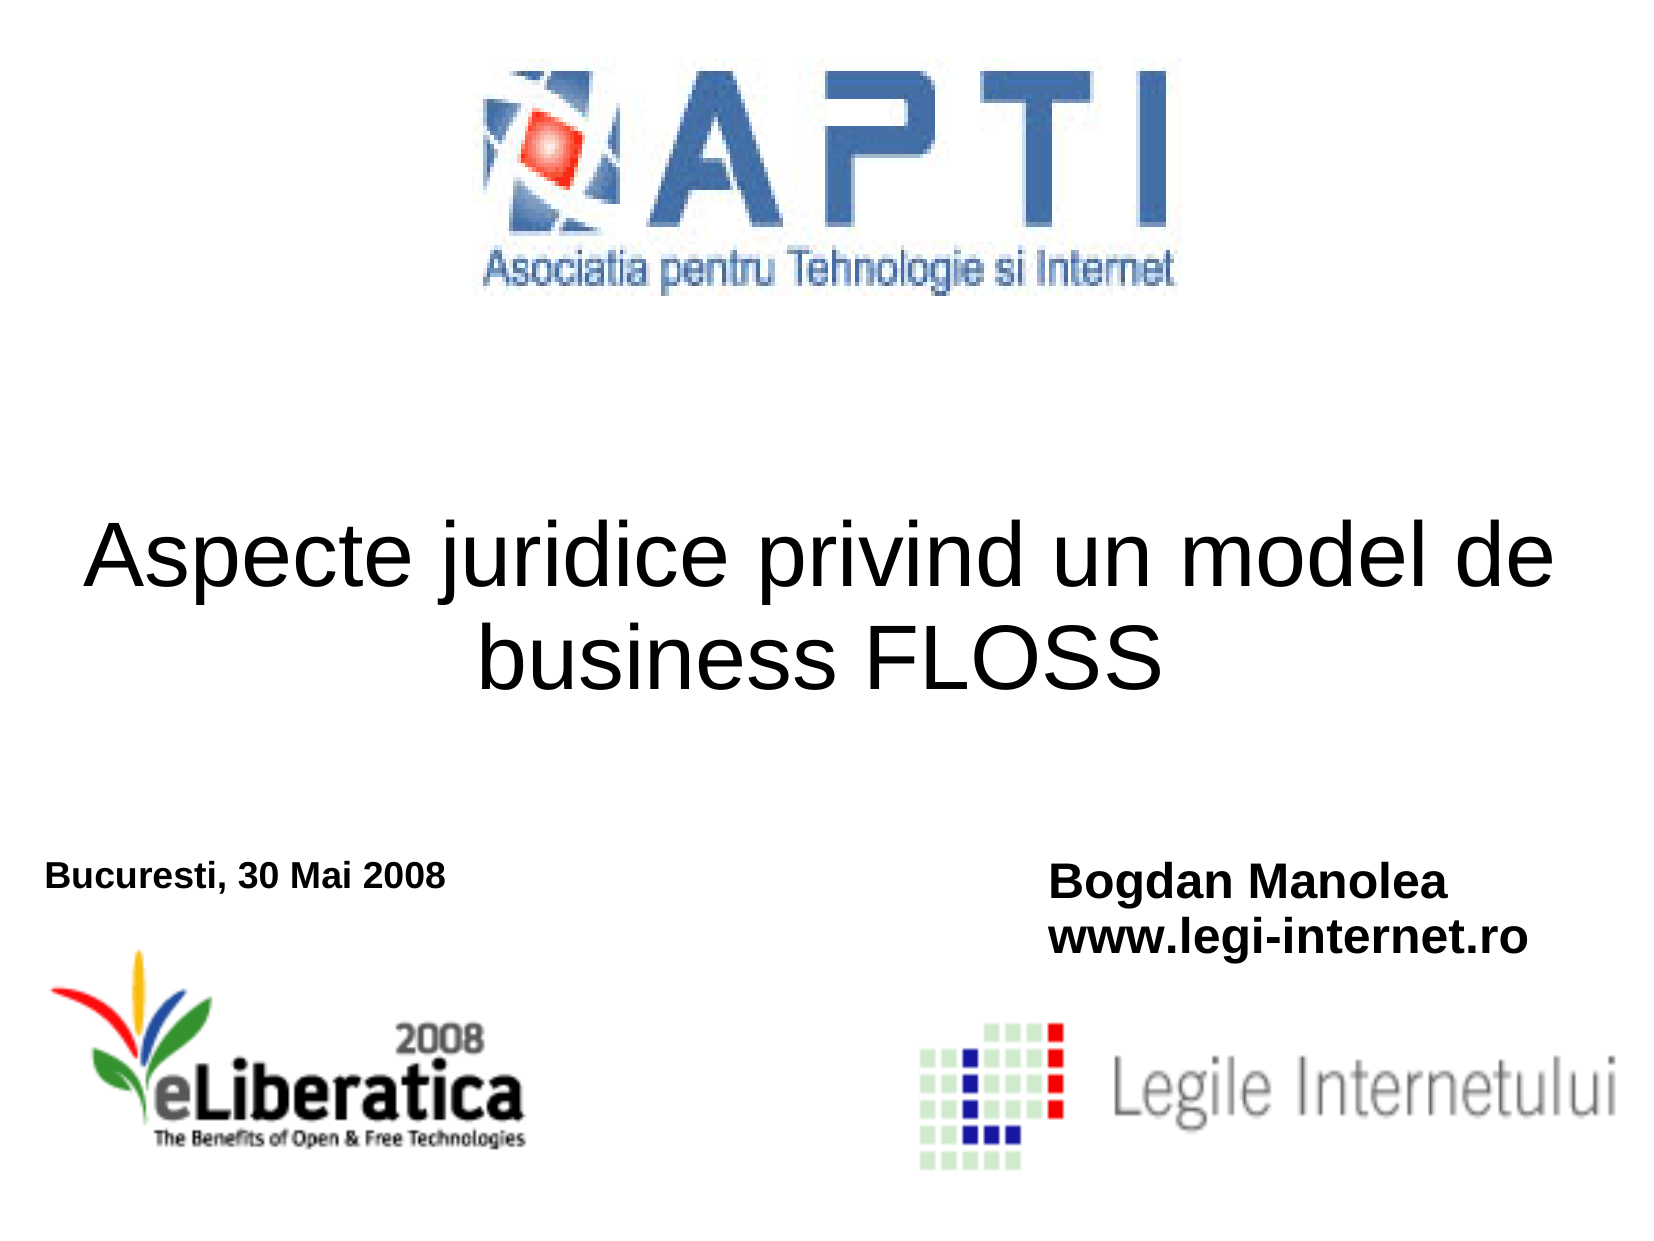

# Aspecte juridice privind un model de business FLOSS
Bogdan Manolea
www.legi-internet.ro
Bucuresti, 30 Mai 2008